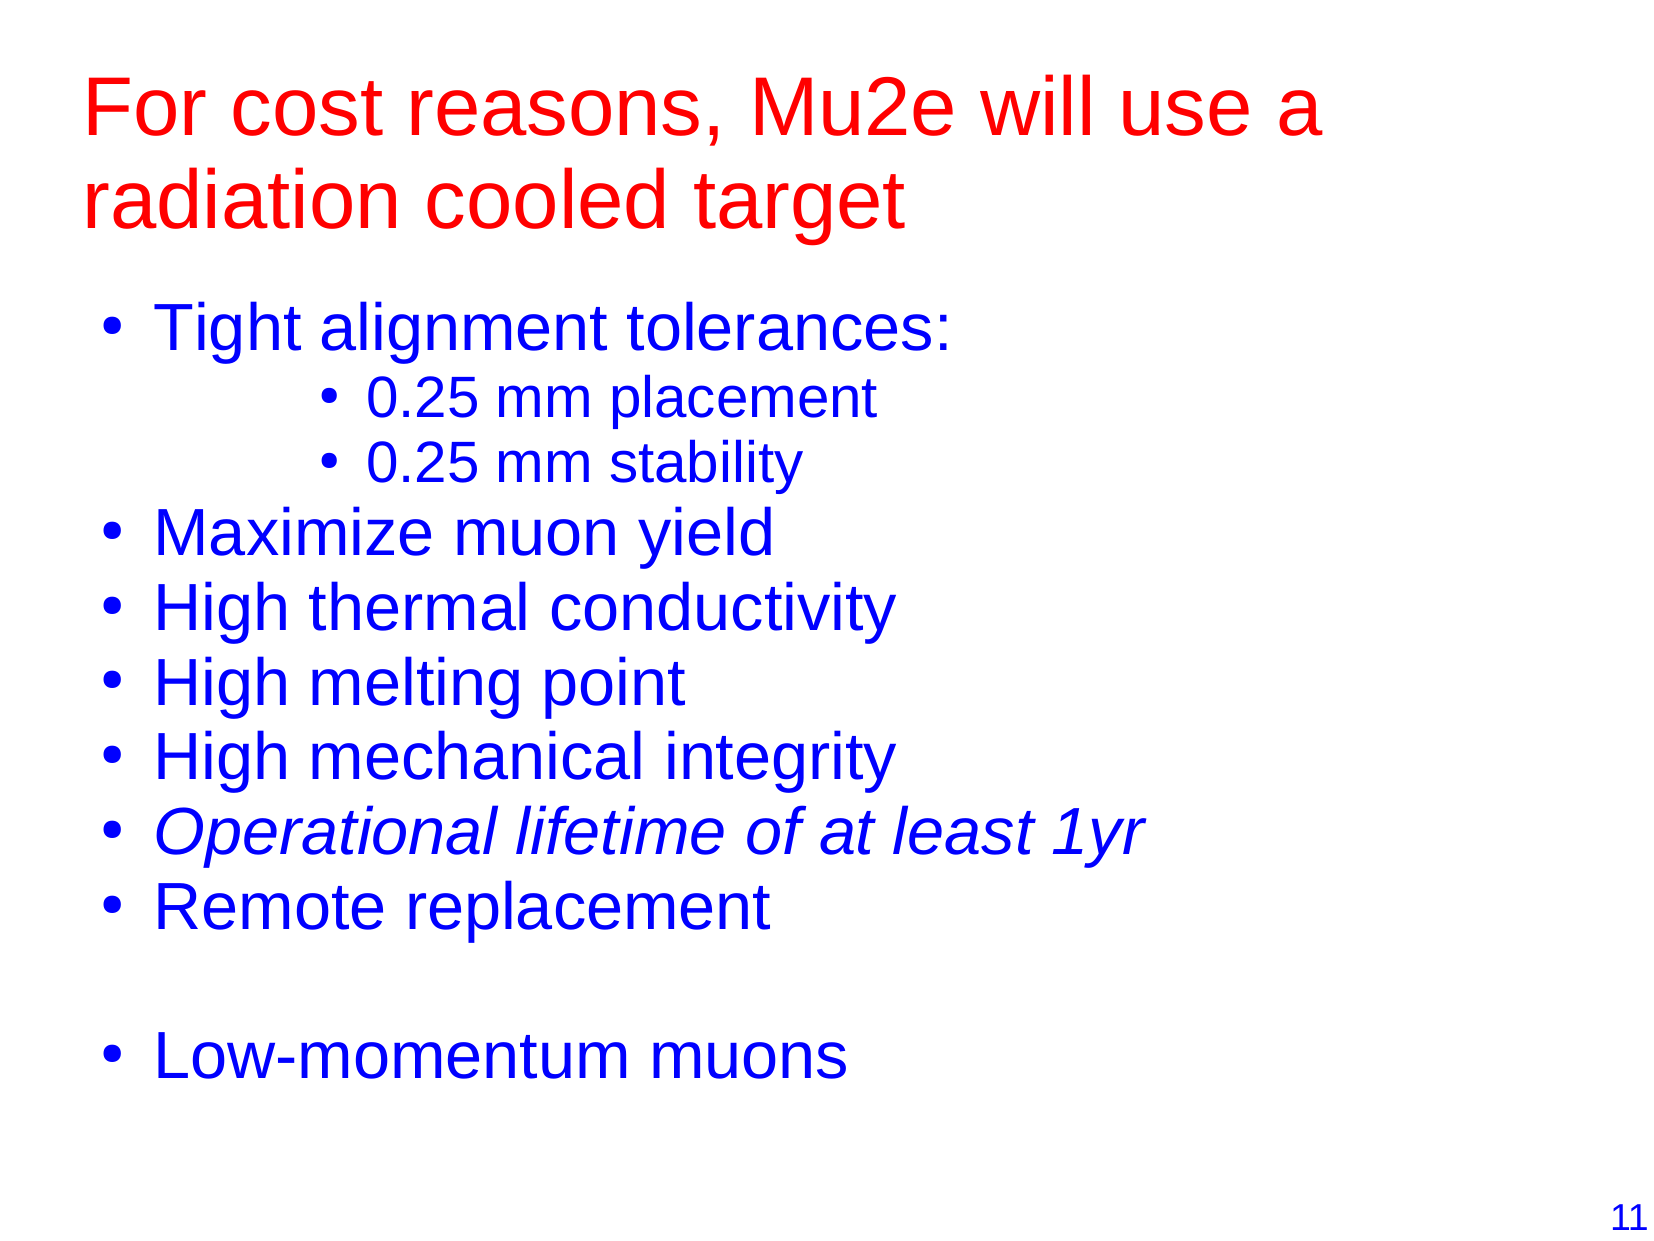

# For cost reasons, Mu2e will use a radiation cooled target
Tight alignment tolerances:
0.25 mm placement
0.25 mm stability
Maximize muon yield
High thermal conductivity
High melting point
High mechanical integrity
Operational lifetime of at least 1yr
Remote replacement
Low-momentum muons